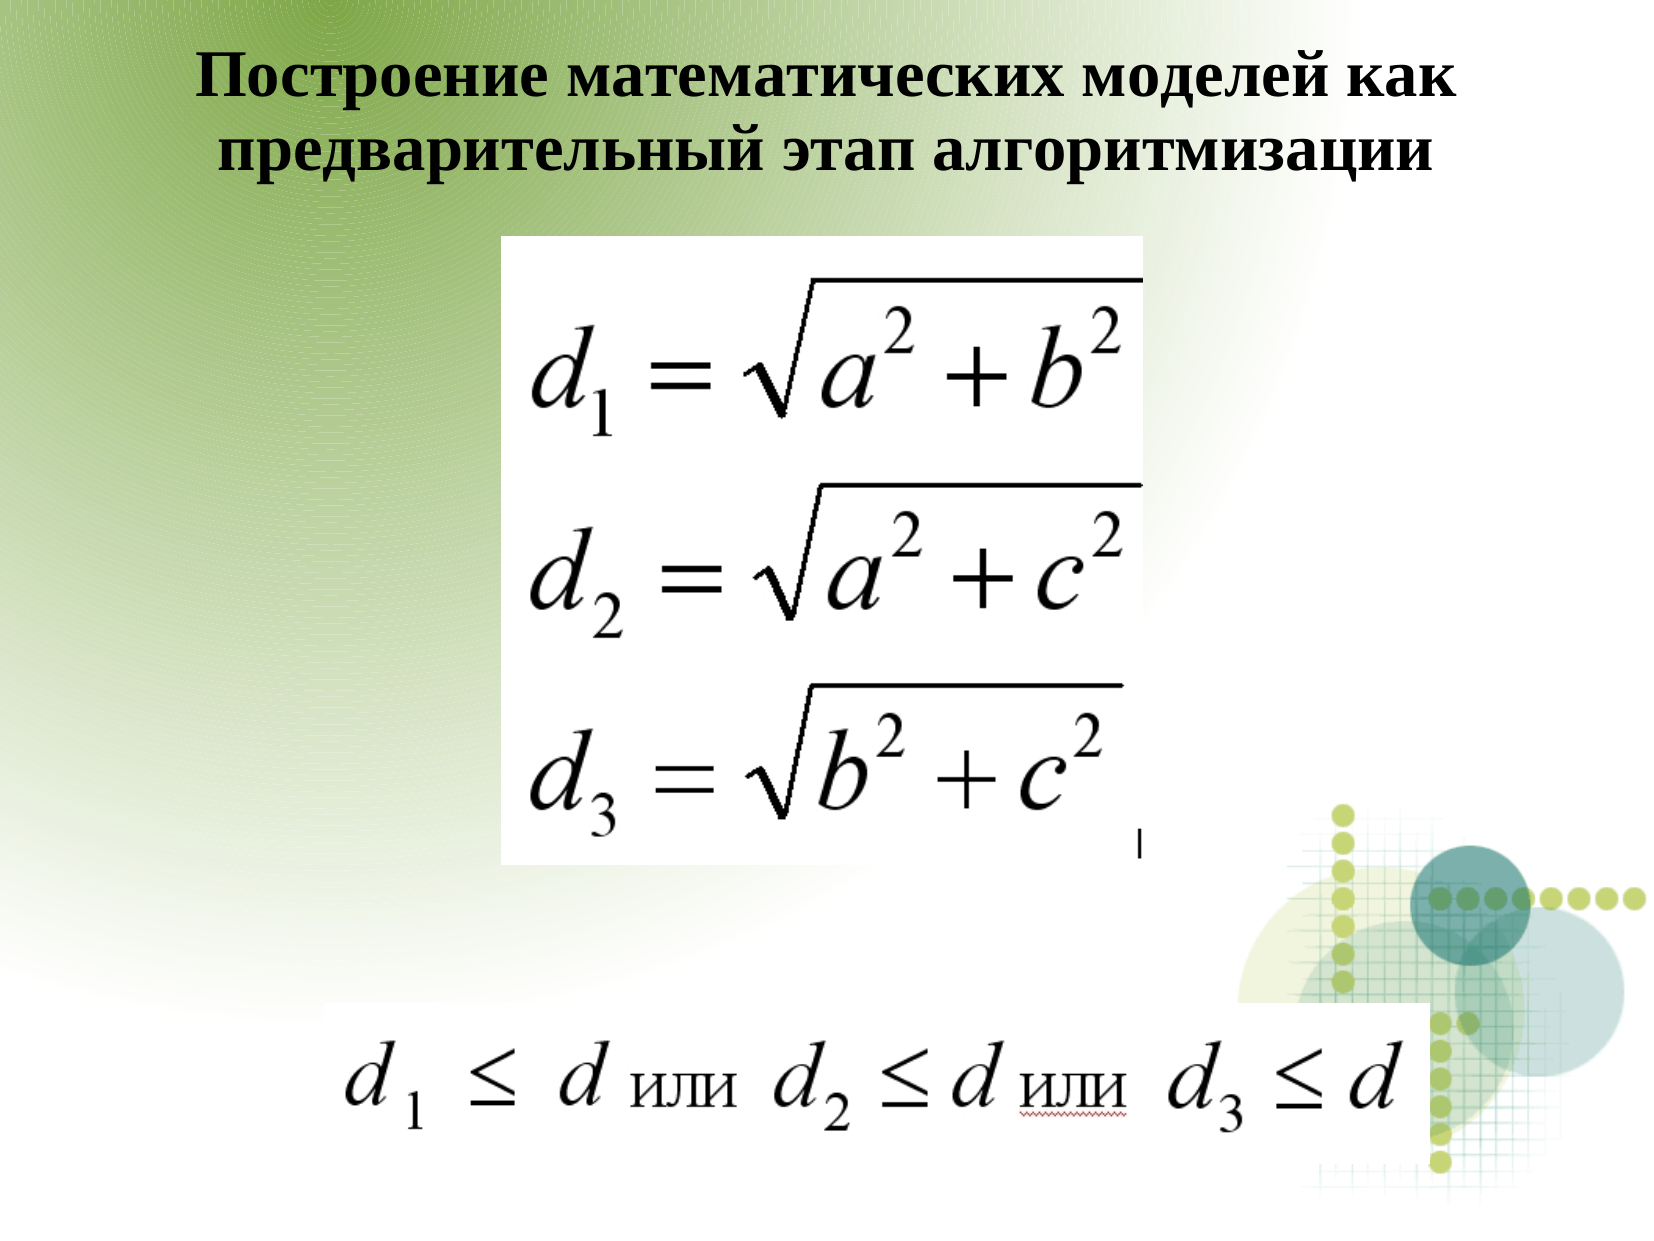

Построение математических моделей как предварительный этап алгоритмизации